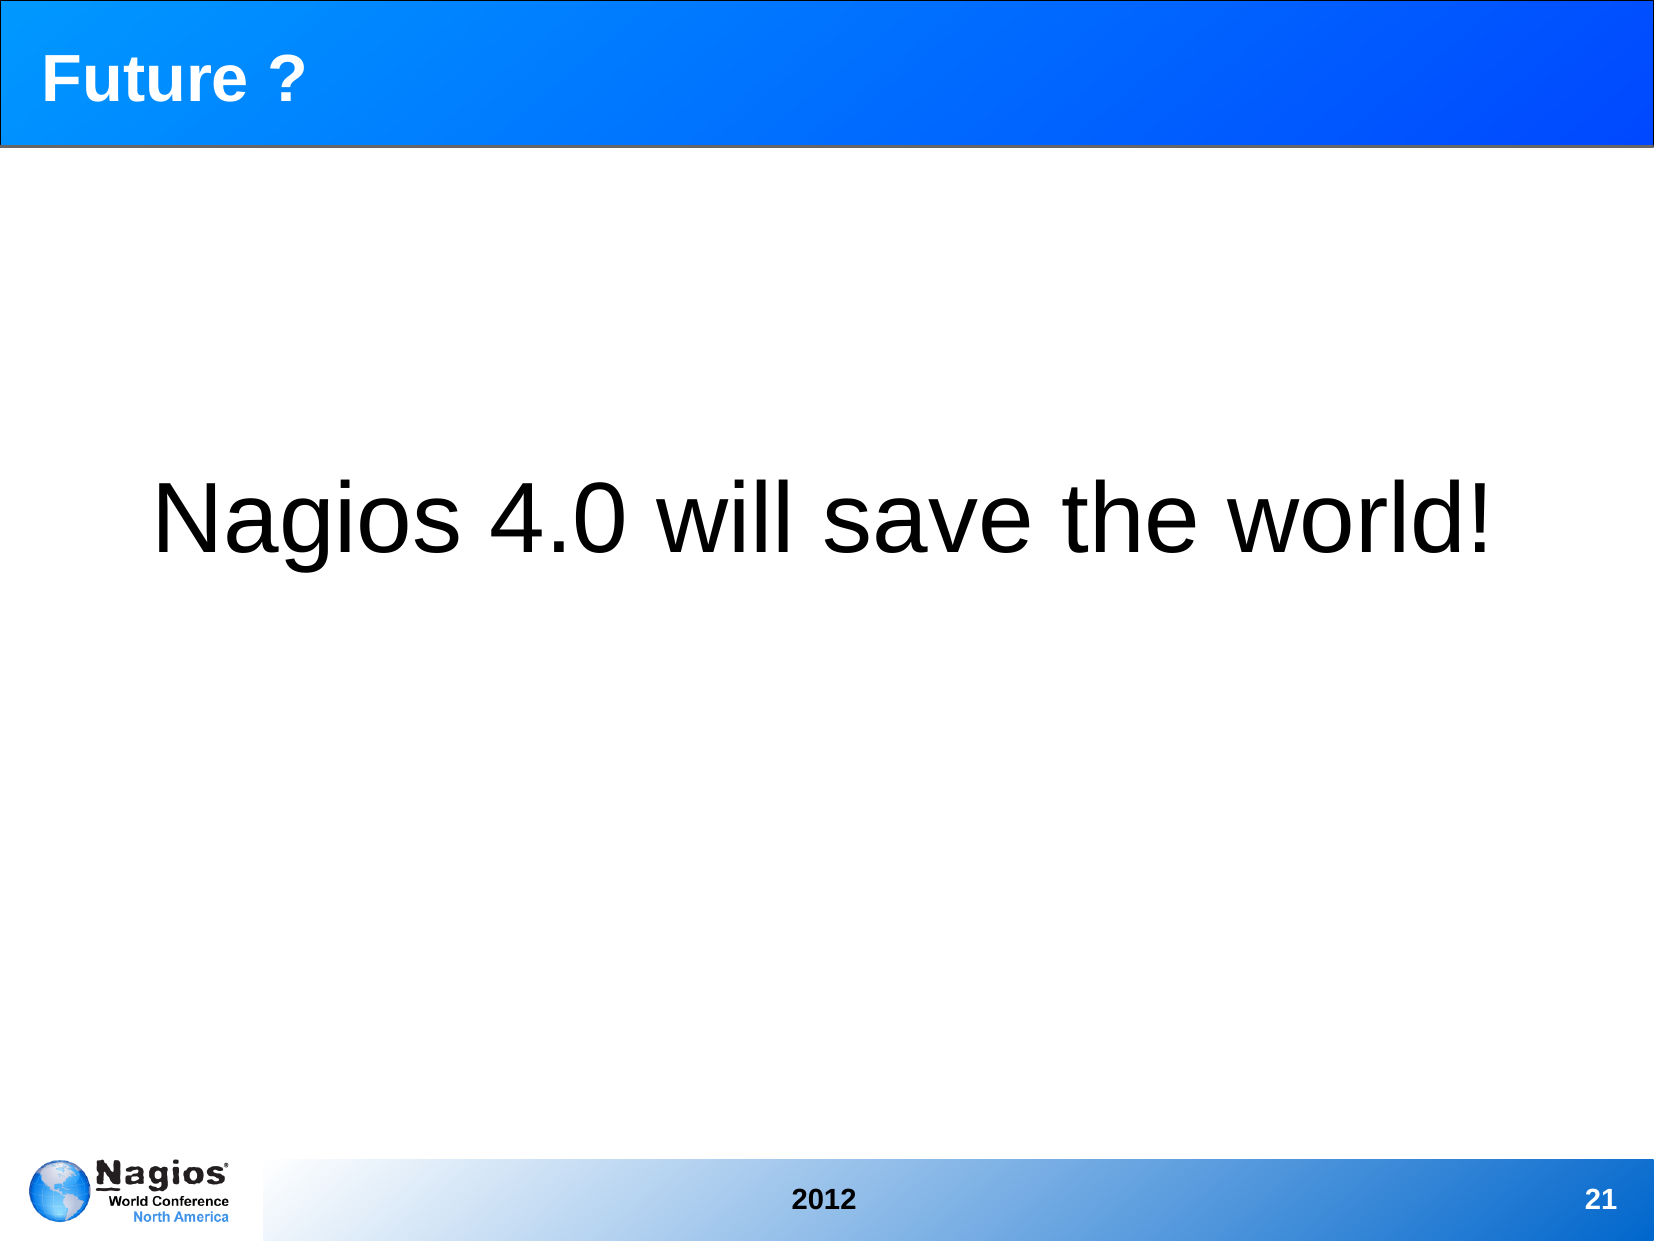

# Future ?
Nagios 4.0 will save the world!
2012
21